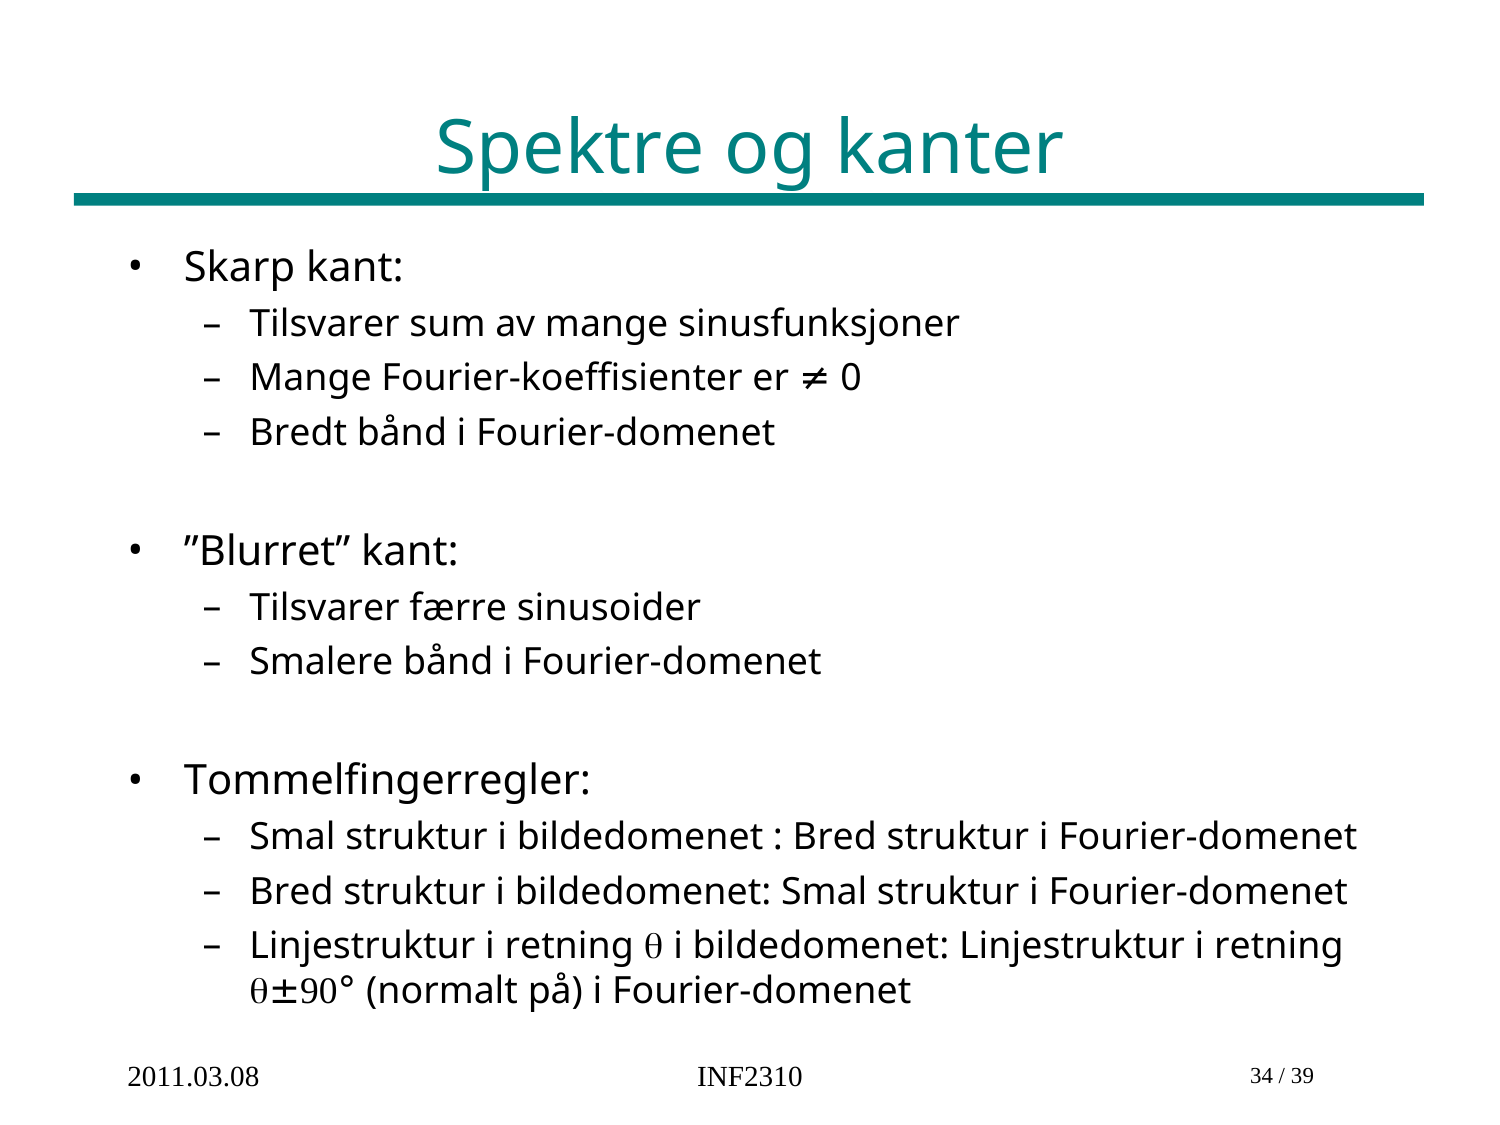

# Spektre og kanter
Skarp kant:
Tilsvarer sum av mange sinusfunksjoner
Mange Fourier-koeffisienter er ≠ 0
Bredt bånd i Fourier-domenet
”Blurret” kant:
Tilsvarer færre sinusoider
Smalere bånd i Fourier-domenet
Tommelfingerregler:
Smal struktur i bildedomenet : Bred struktur i Fourier-domenet
Bred struktur i bildedomenet: Smal struktur i Fourier-domenet
Linjestruktur i retning  i bildedomenet: Linjestruktur i retning ±90° (normalt på) i Fourier-domenet
2011.03.08XXX
INF2310